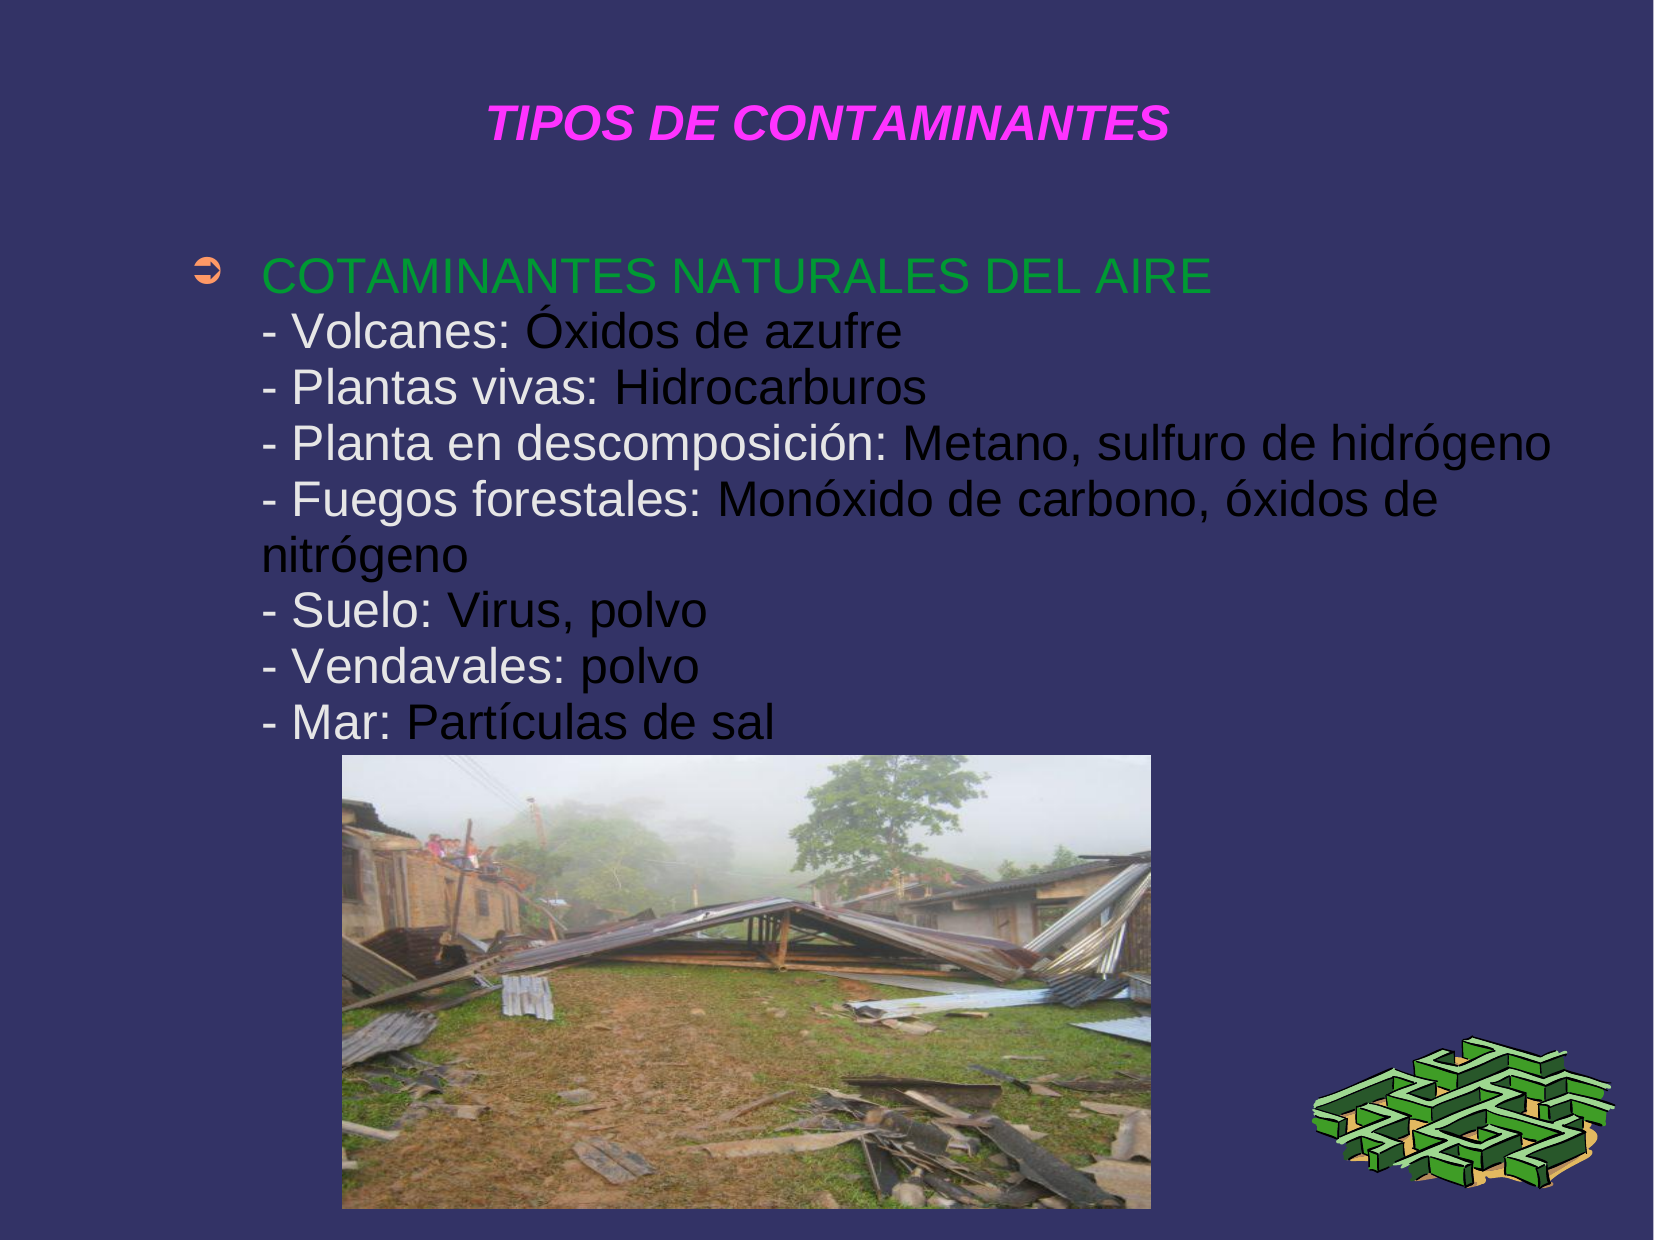

# TIPOS DE CONTAMINANTES
COTAMINANTES NATURALES DEL AIRE
- Volcanes: Óxidos de azufre
- Plantas vivas: Hidrocarburos
- Planta en descomposición: Metano, sulfuro de hidrógeno
- Fuegos forestales: Monóxido de carbono, óxidos de nitrógeno
- Suelo: Virus, polvo
- Vendavales: polvo
- Mar: Partículas de sal